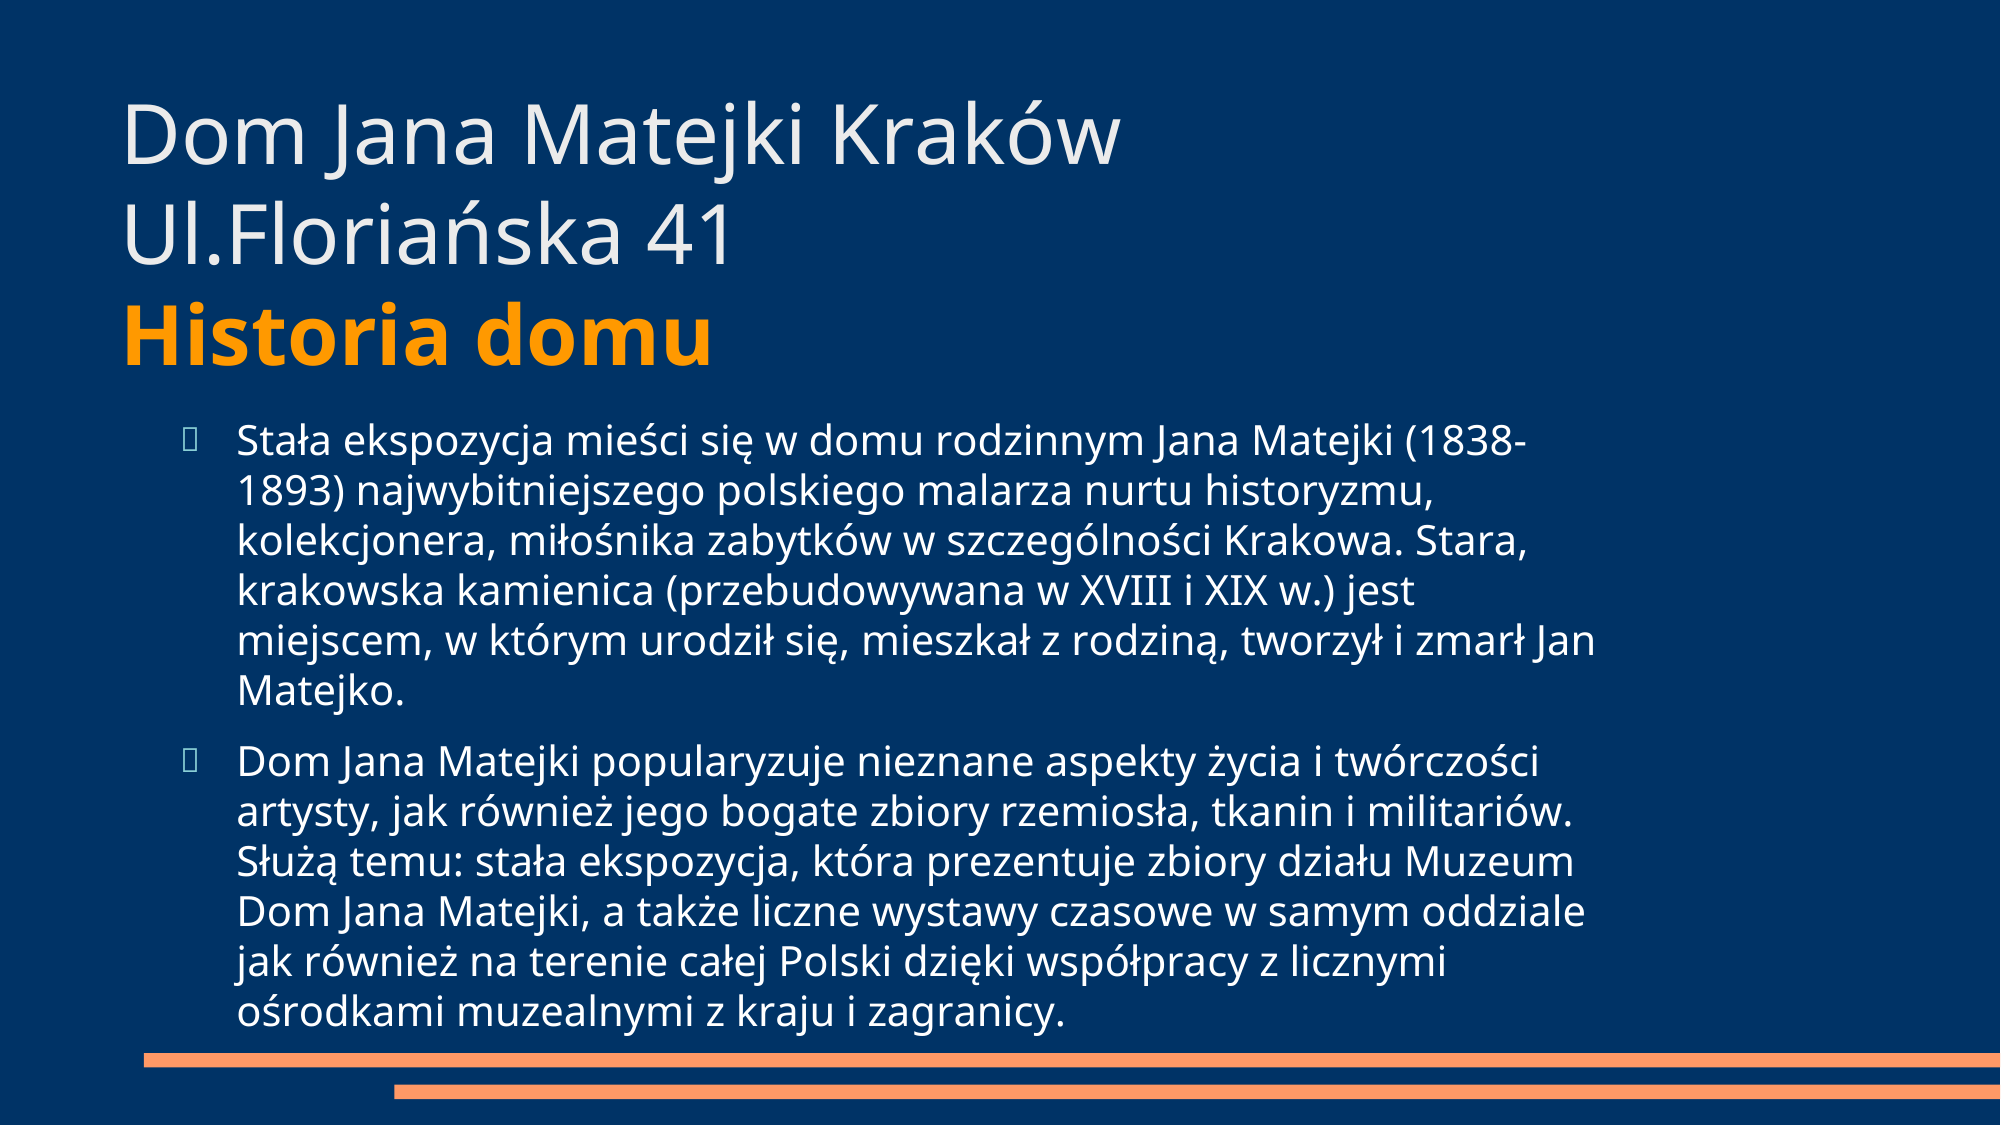

# Dom Jana Matejki Kraków Ul.Floriańska 41 Historia domu
Stała ekspozycja mieści się w domu rodzinnym Jana Matejki (1838-1893) najwybitniejszego polskiego malarza nurtu historyzmu, kolekcjonera, miłośnika zabytków w szczególności Krakowa. Stara, krakowska kamienica (przebudowywana w XVIII i XIX w.) jest miejscem, w którym urodził się, mieszkał z rodziną, tworzył i zmarł Jan Matejko.
Dom Jana Matejki popularyzuje nieznane aspekty życia i twórczości artysty, jak również jego bogate zbiory rzemiosła, tkanin i militariów. Służą temu: stała ekspozycja, która prezentuje zbiory działu Muzeum Dom Jana Matejki, a także liczne wystawy czasowe w samym oddziale jak również na terenie całej Polski dzięki współpracy z licznymi ośrodkami muzealnymi z kraju i zagranicy.